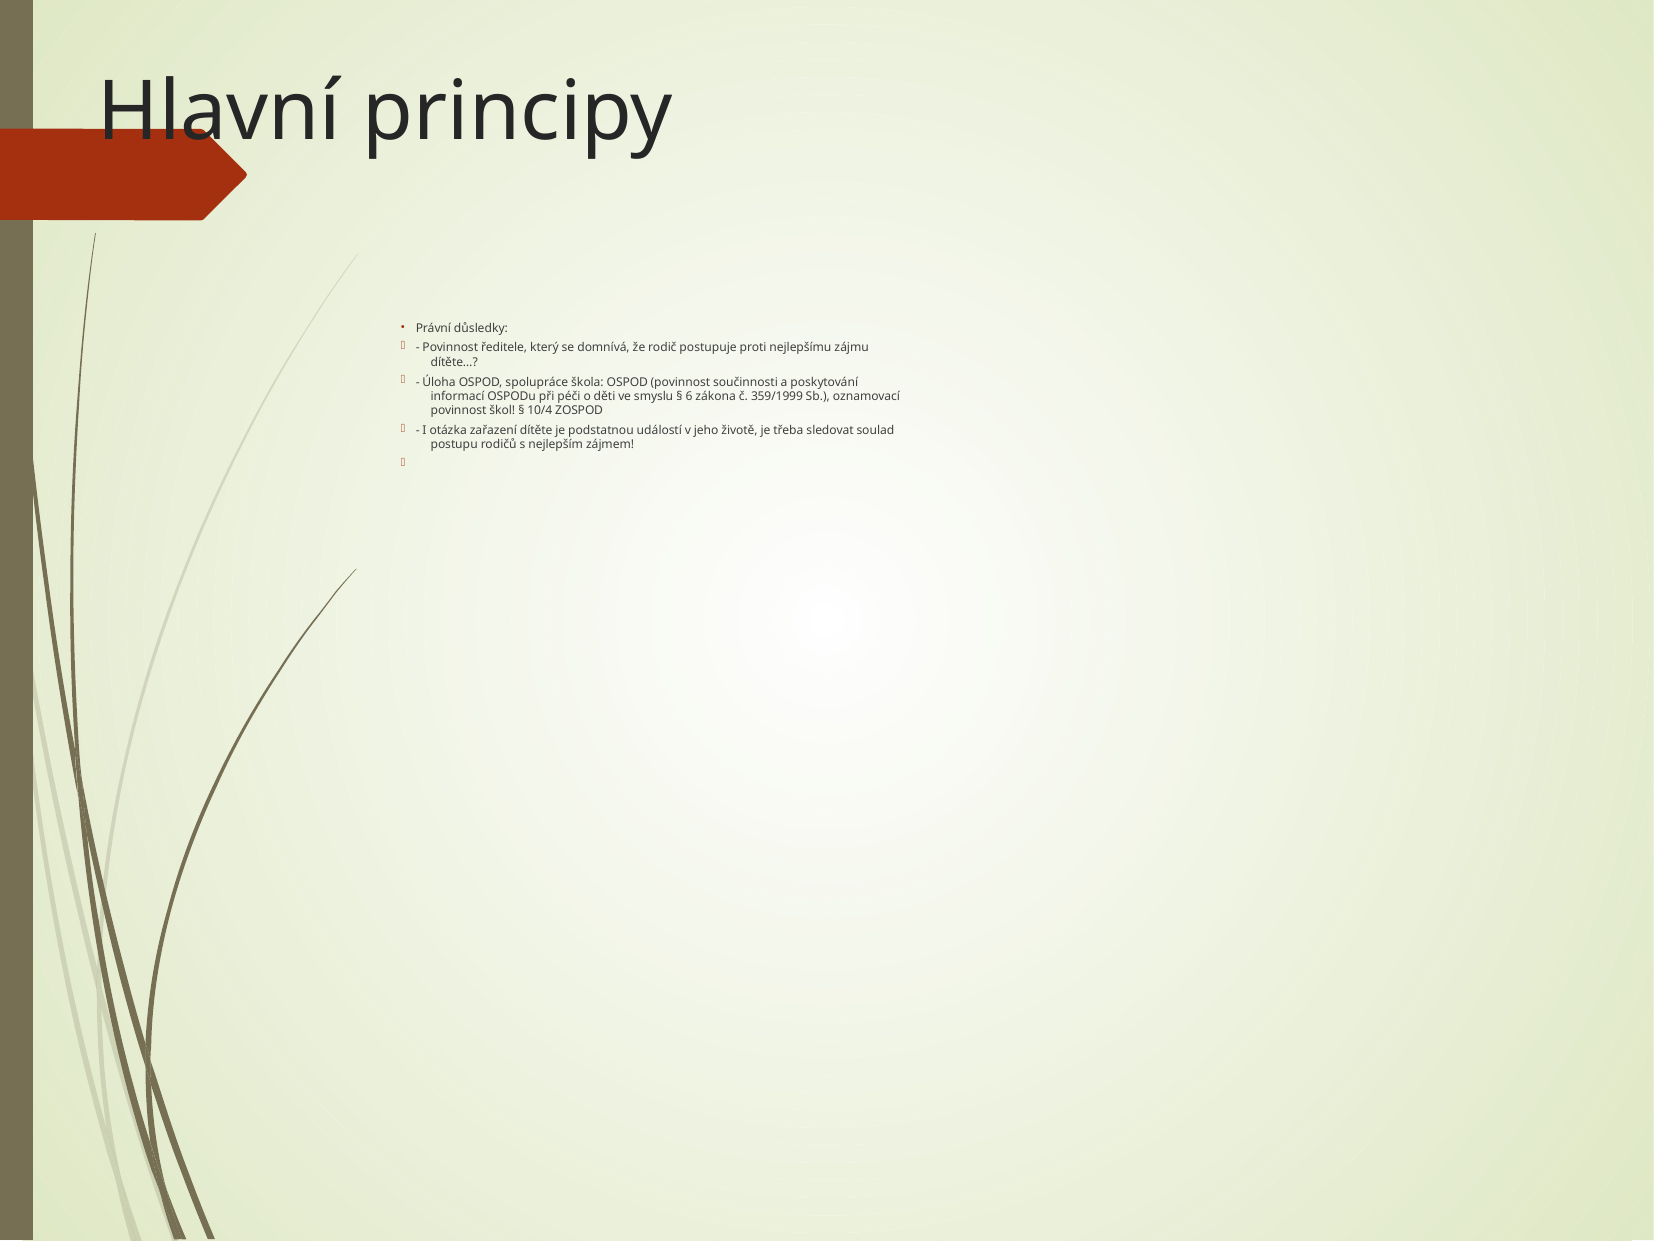

# Hlavní principy
Právní důsledky:
- Povinnost ředitele, který se domnívá, že rodič postupuje proti nejlepšímu zájmu dítěte…?
- Úloha OSPOD, spolupráce škola: OSPOD (povinnost součinnosti a poskytování informací OSPODu při péči o děti ve smyslu § 6 zákona č. 359/1999 Sb.), oznamovací povinnost škol! § 10/4 ZOSPOD
- I otázka zařazení dítěte je podstatnou událostí v jeho životě, je třeba sledovat soulad postupu rodičů s nejlepším zájmem!